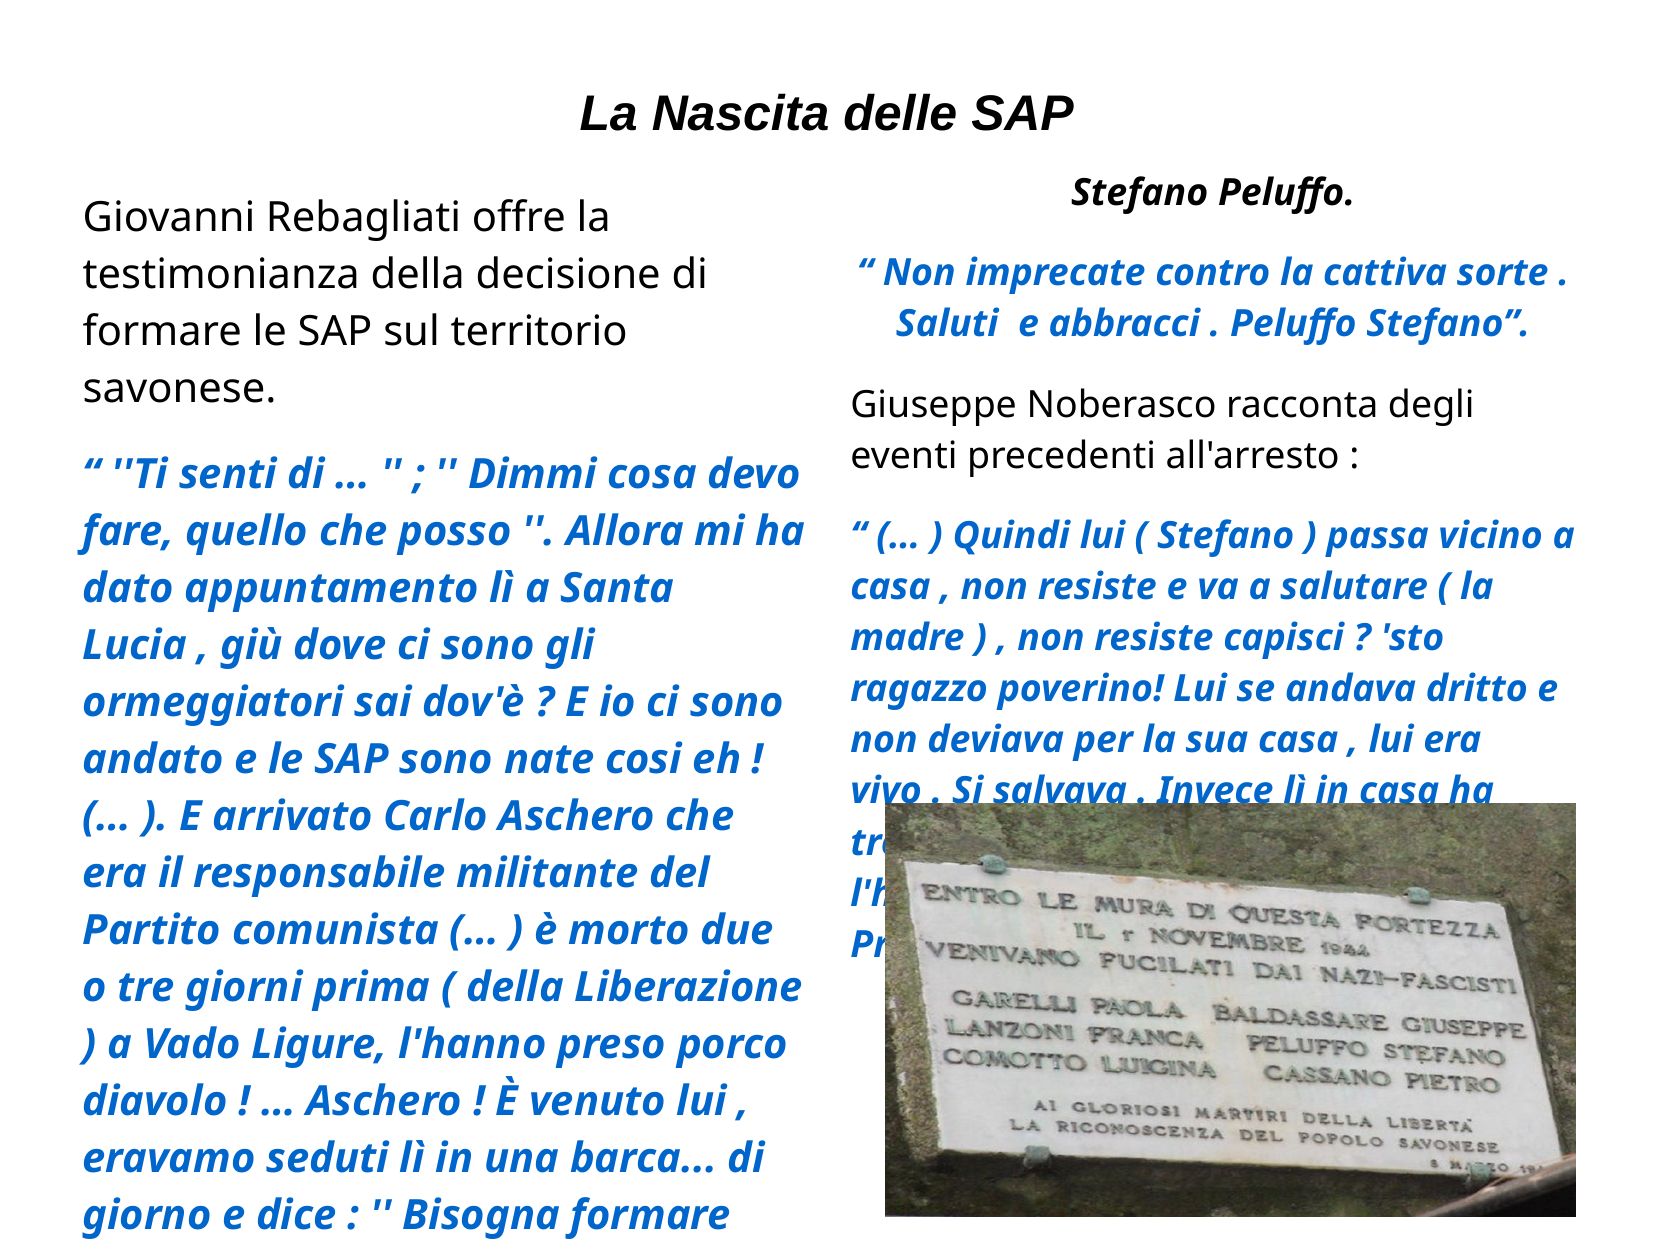

# La Nascita delle SAP
Stefano Peluffo.
“ Non imprecate contro la cattiva sorte . Saluti e abbracci . Peluffo Stefano”.
Giuseppe Noberasco racconta degli eventi precedenti all'arresto :
“ (… ) Quindi lui ( Stefano ) passa vicino a casa , non resiste e va a salutare ( la madre ) , non resiste capisci ? 'sto ragazzo poverino! Lui se andava dritto e non deviava per la sua casa , lui era vivo . Si salvava . Invece lì in casa ha trovato... Era stato individuato (… ) E poi l'han fucilato lì alla fortezza del Priamar.”.
Giovanni Rebagliati offre la testimonianza della decisione di formare le SAP sul territorio savonese.
“ ''Ti senti di … '' ; '' Dimmi cosa devo fare, quello che posso ''. Allora mi ha dato appuntamento lì a Santa Lucia , giù dove ci sono gli ormeggiatori sai dov'è ? E io ci sono andato e le SAP sono nate cosi eh ! (… ). E arrivato Carlo Aschero che era il responsabile militante del Partito comunista (… ) è morto due o tre giorni prima ( della Liberazione ) a Vado Ligure, l'hanno preso porco diavolo ! … Aschero ! È venuto lui , eravamo seduti lì in una barca... di giorno e dice : '' Bisogna formare due squadre d'azione , dovremo formarne due in città '' , e allora si volta da me e dice : '' Tu sarai il comandante della brigata Falco '' (..)”.